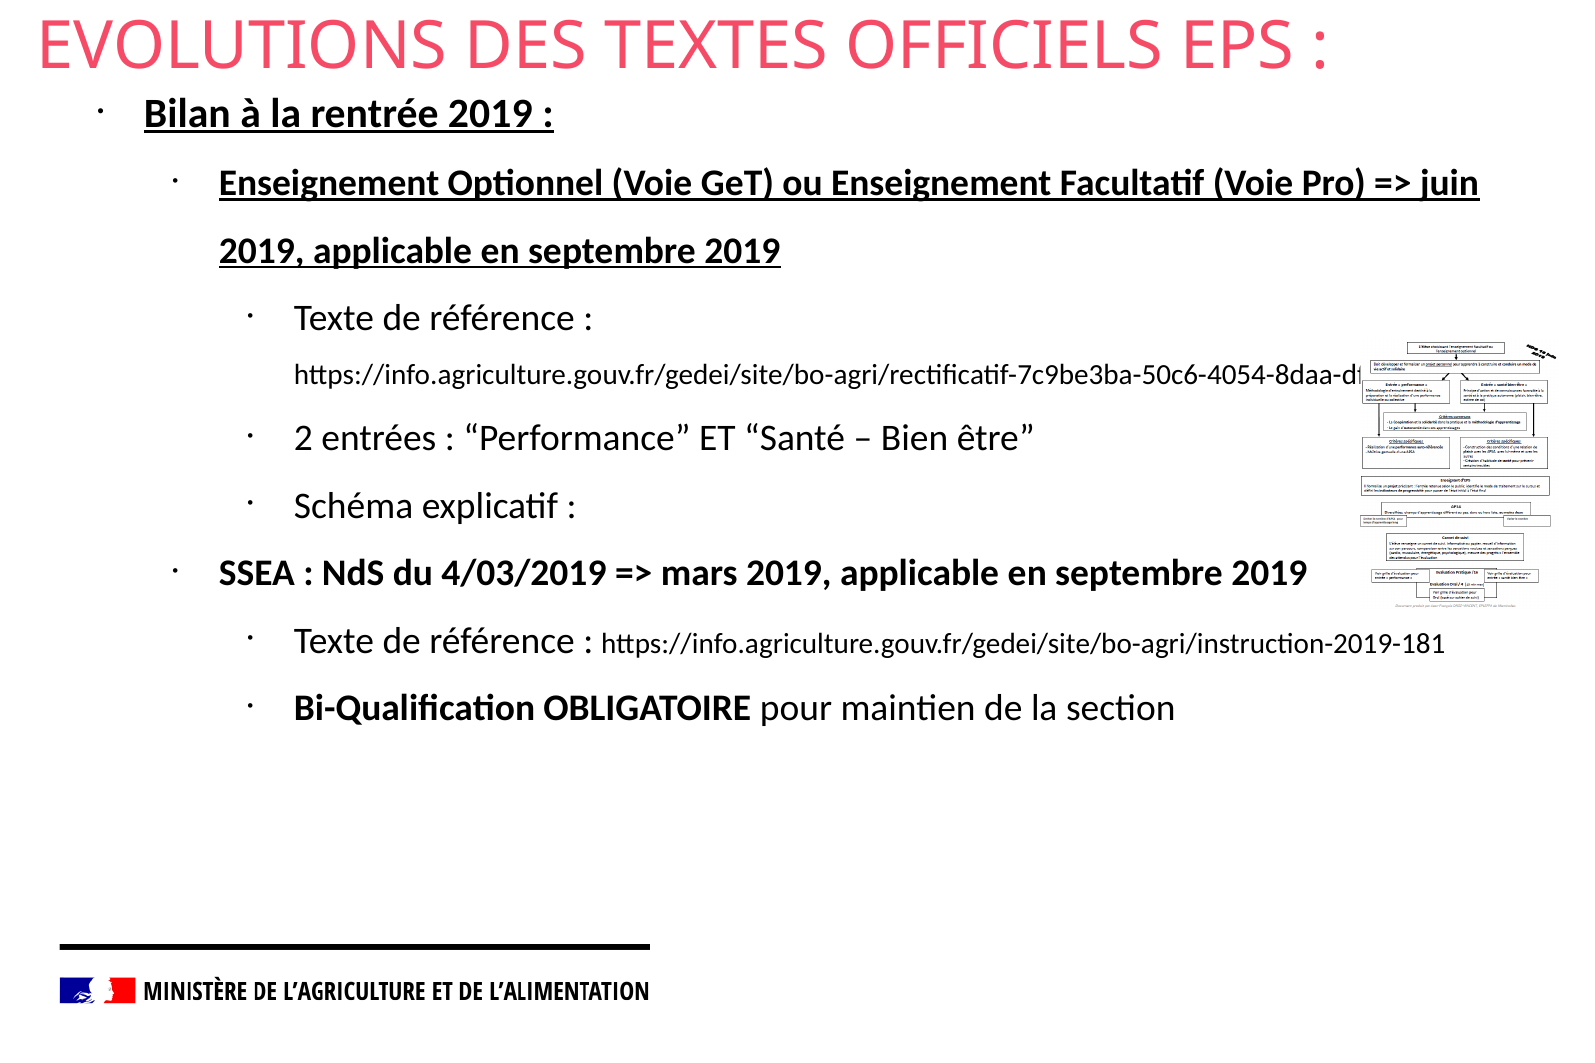

EVOLUTIONS DES TEXTES OFFICIELS EPS :
Bilan à la rentrée 2019 :
Enseignement Optionnel (Voie GeT) ou Enseignement Facultatif (Voie Pro) => juin 2019, applicable en septembre 2019
Texte de référence : https://info.agriculture.gouv.fr/gedei/site/bo-agri/rectificatif-7c9be3ba-50c6-4054-8daa-df23b4062144
2 entrées : “Performance” ET “Santé – Bien être”
Schéma explicatif :
SSEA : NdS du 4/03/2019 => mars 2019, applicable en septembre 2019
Texte de référence : https://info.agriculture.gouv.fr/gedei/site/bo-agri/instruction-2019-181
Bi-Qualification OBLIGATOIRE pour maintien de la section